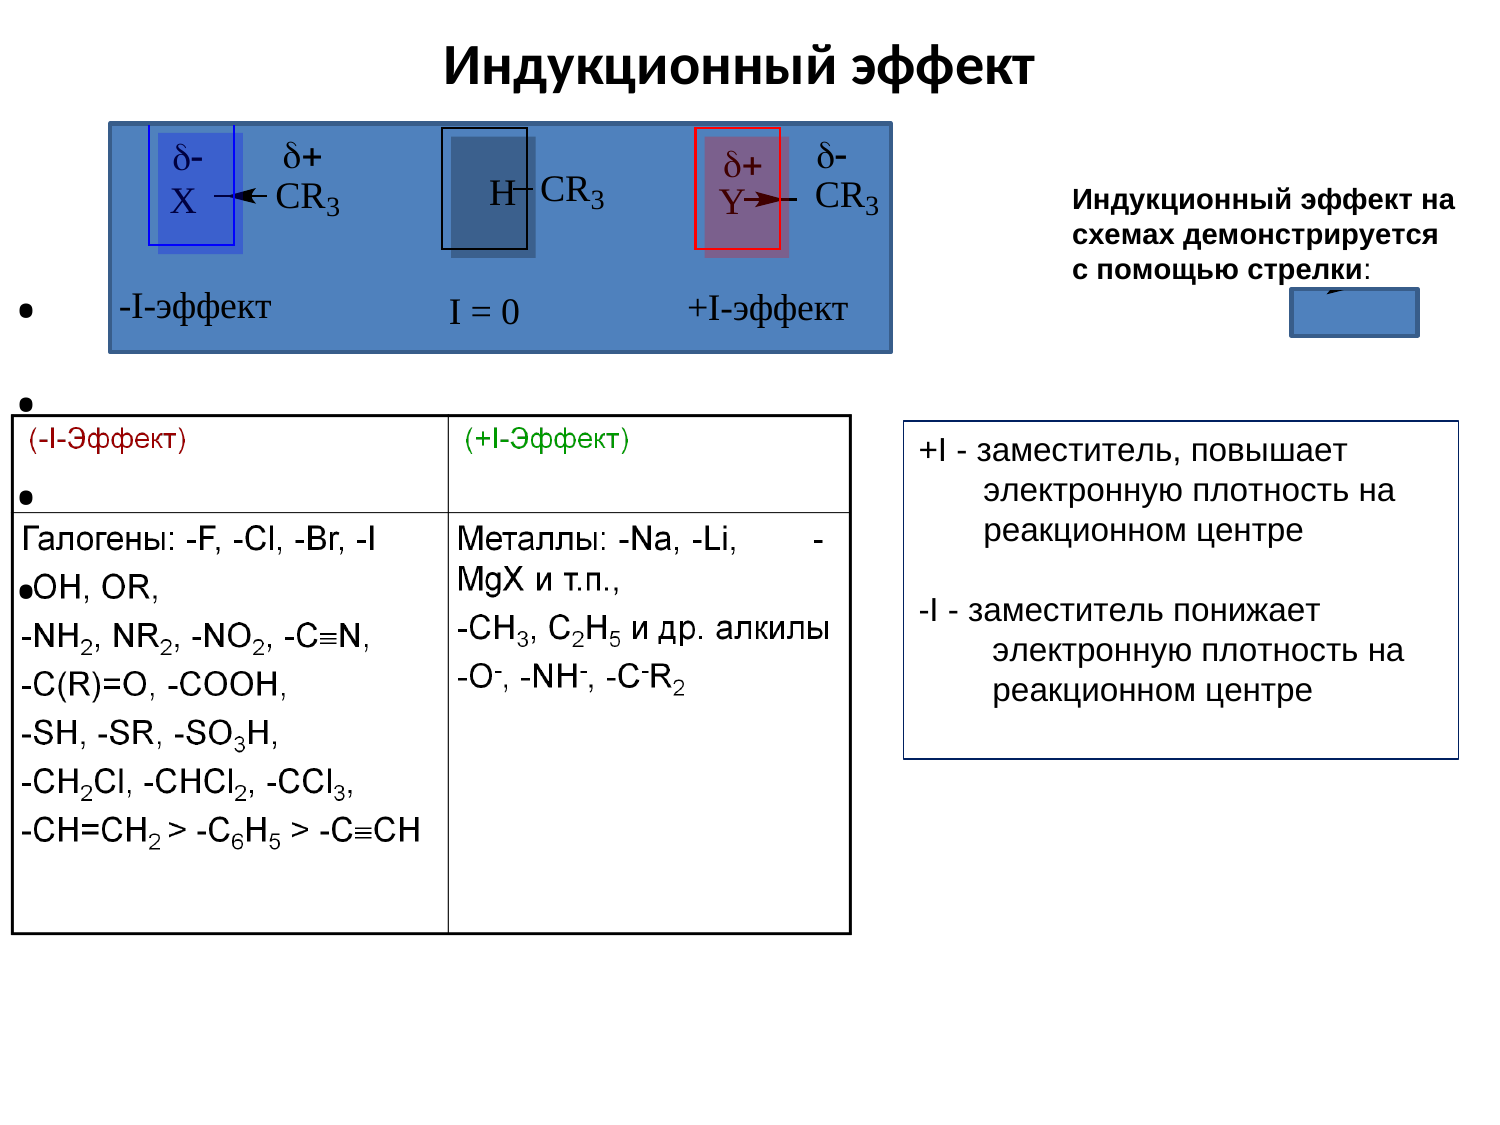

# Индукционный эффект
Индукционный эффект на
схемах демонстрируется
с помощью стрелки:
+I - заместитель, повышает
 электронную плотность на
 реакционном центре
-I - заместитель понижает
 электронную плотность на
 реакционном центре